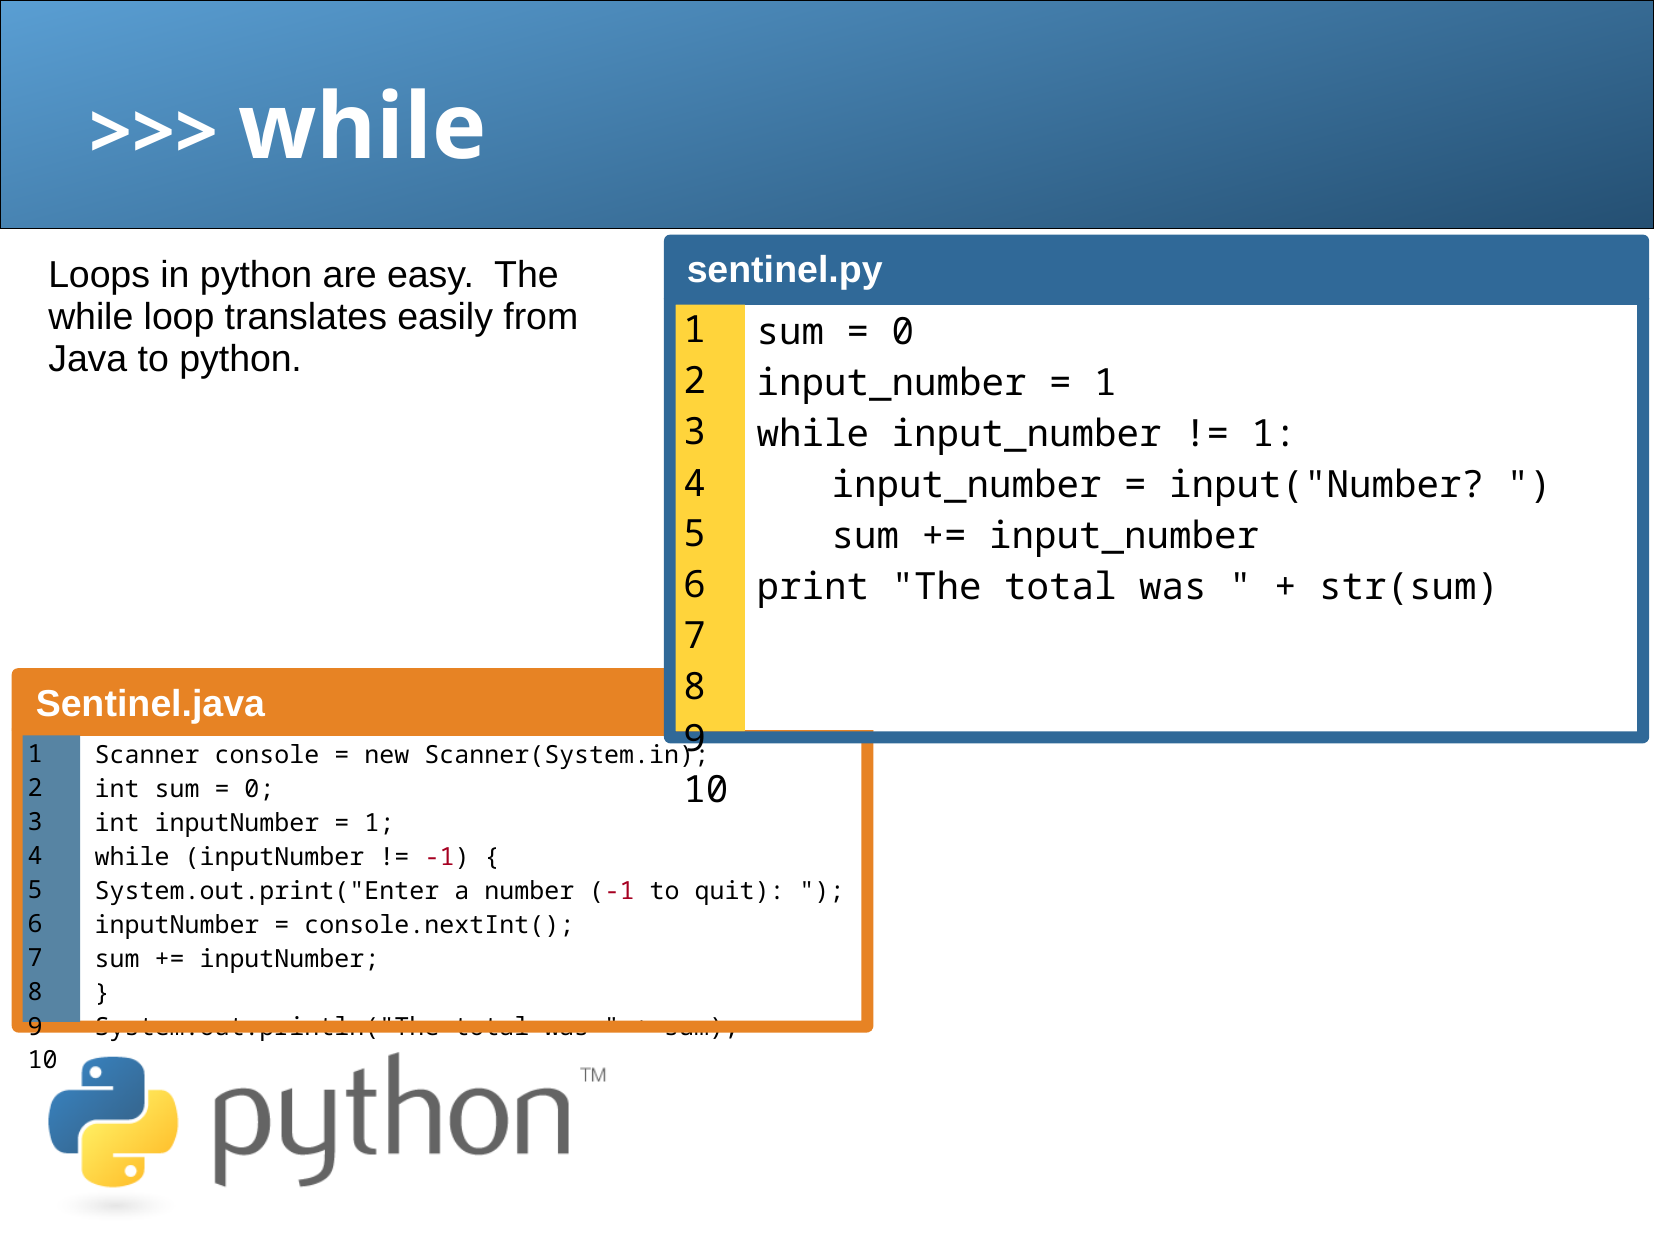

>>> while
sentinel.py
1
2
3
4
5
6
7
8
9
10
sum = 0
input_number = 1
while input_number != 1:
	input_number = input("Number? ")
	sum += input_number
print "The total was " + str(sum)
Loops in python are easy. The while loop translates easily from Java to python.
Sentinel.java
1
2
3
4
5
6
7
8
9
10
Scanner console = new Scanner(System.in);
int sum = 0;
int inputNumber = 1;
while (inputNumber != -1) {
System.out.print("Enter a number (-1 to quit): ");
inputNumber = console.nextInt();
sum += inputNumber;
}
System.out.println("The total was " + sum);